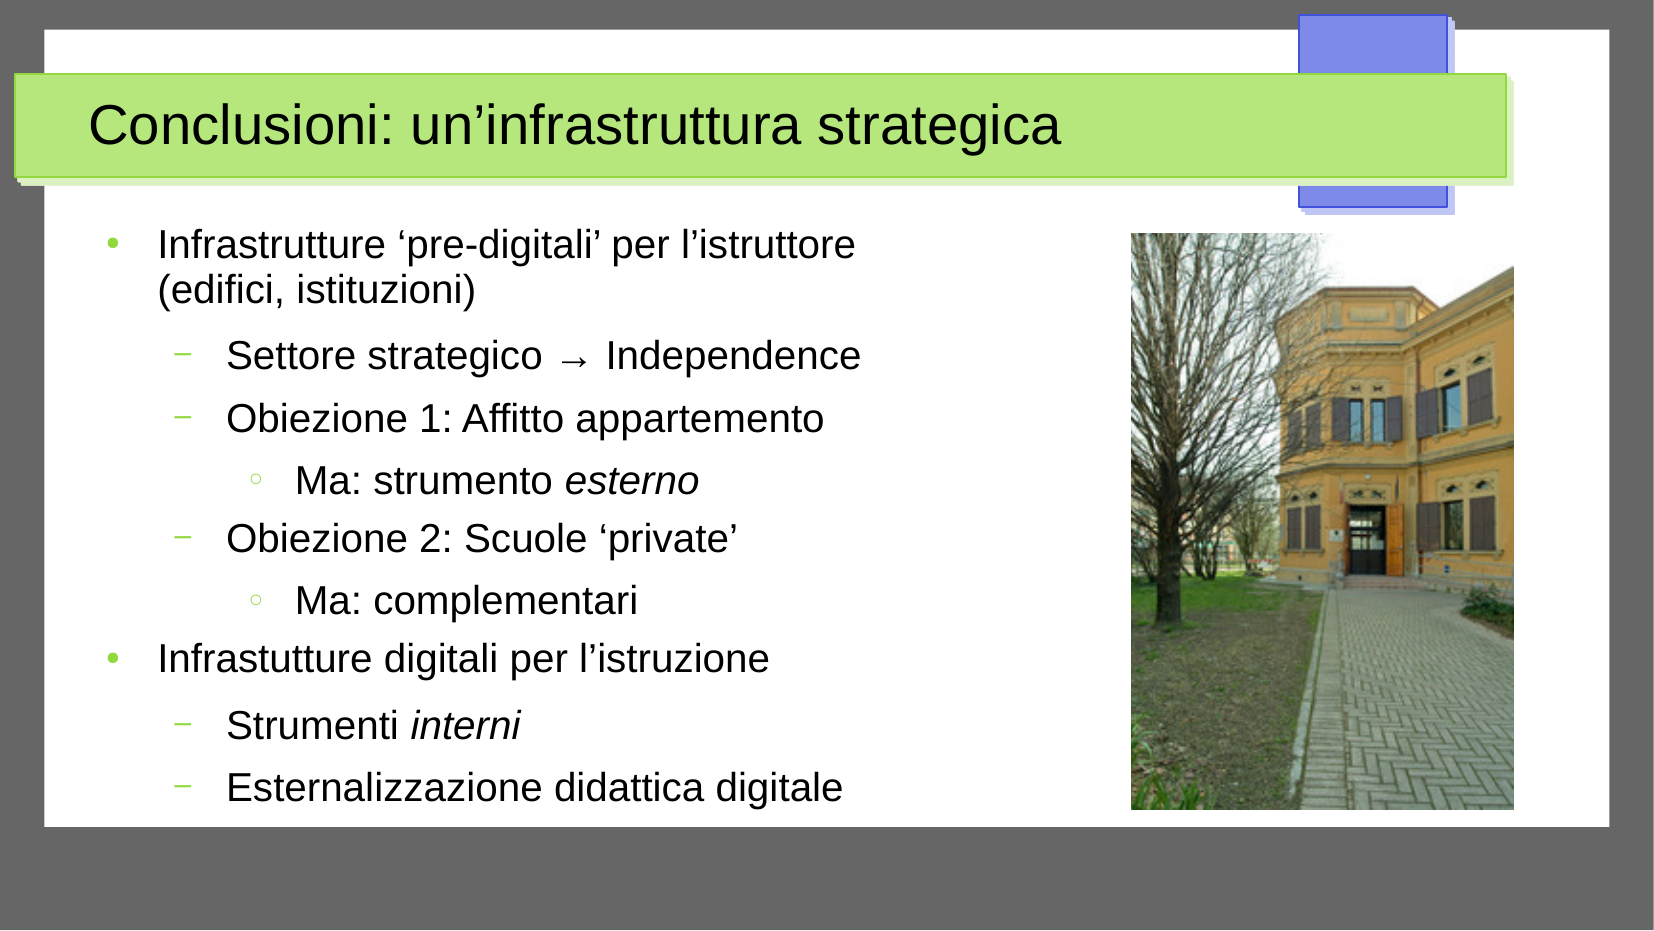

# Conclusioni: un’infrastruttura strategica
Infrastrutture ‘pre-digitali’ per l’istruttore
(edifici, istituzioni)
Settore strategico → Independence
Obiezione 1: Affitto appartemento
Ma: strumento esterno
Obiezione 2: Scuole ‘private’
Ma: complementari
Infrastutture digitali per l’istruzione
Strumenti interni
Esternalizzazione didattica digitale